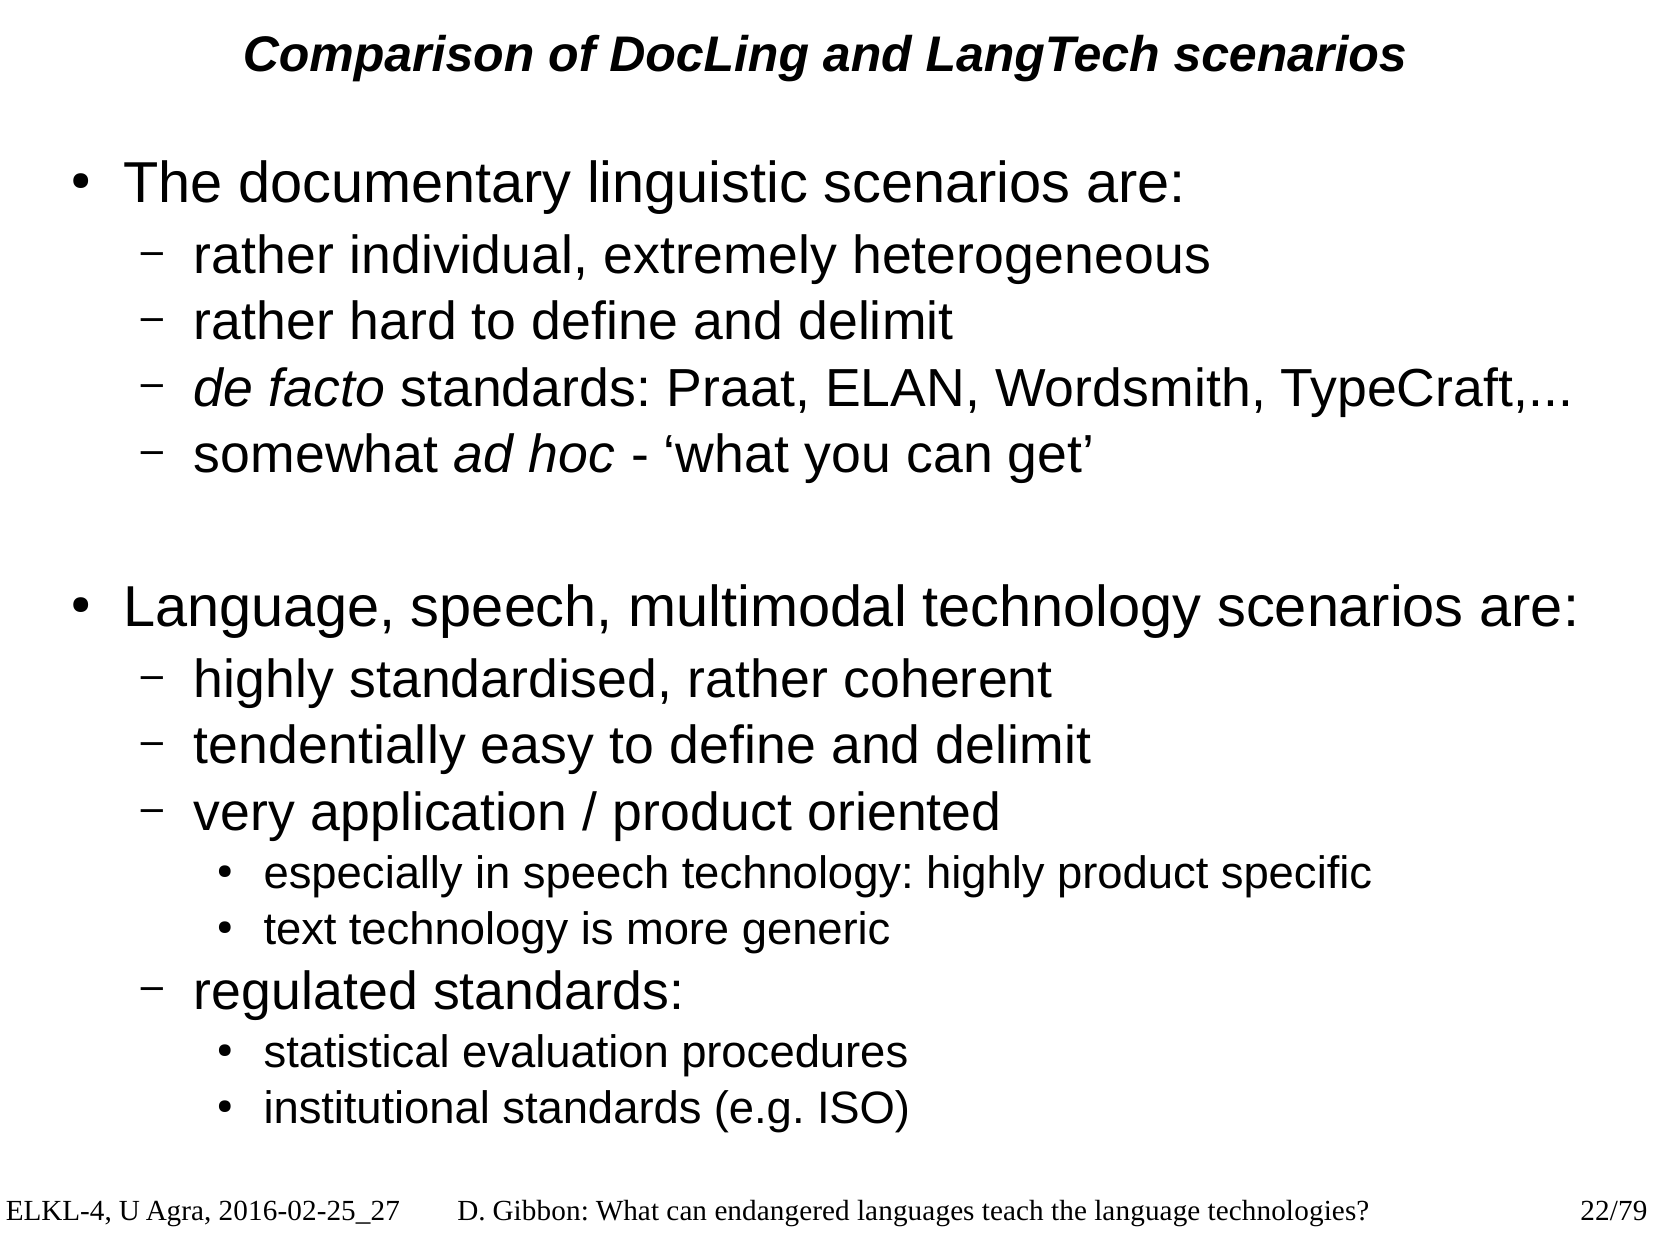

# Comparison of DocLing and LangTech scenarios
The documentary linguistic scenarios are:
rather individual, extremely heterogeneous
rather hard to define and delimit
de facto standards: Praat, ELAN, Wordsmith, TypeCraft,...
somewhat ad hoc - ‘what you can get’
Language, speech, multimodal technology scenarios are:
highly standardised, rather coherent
tendentially easy to define and delimit
very application / product oriented
especially in speech technology: highly product specific
text technology is more generic
regulated standards:
statistical evaluation procedures
institutional standards (e.g. ISO)
ELKL-4, U Agra, 2016-02-25_27
D. Gibbon: What can endangered languages teach the language technologies?
22